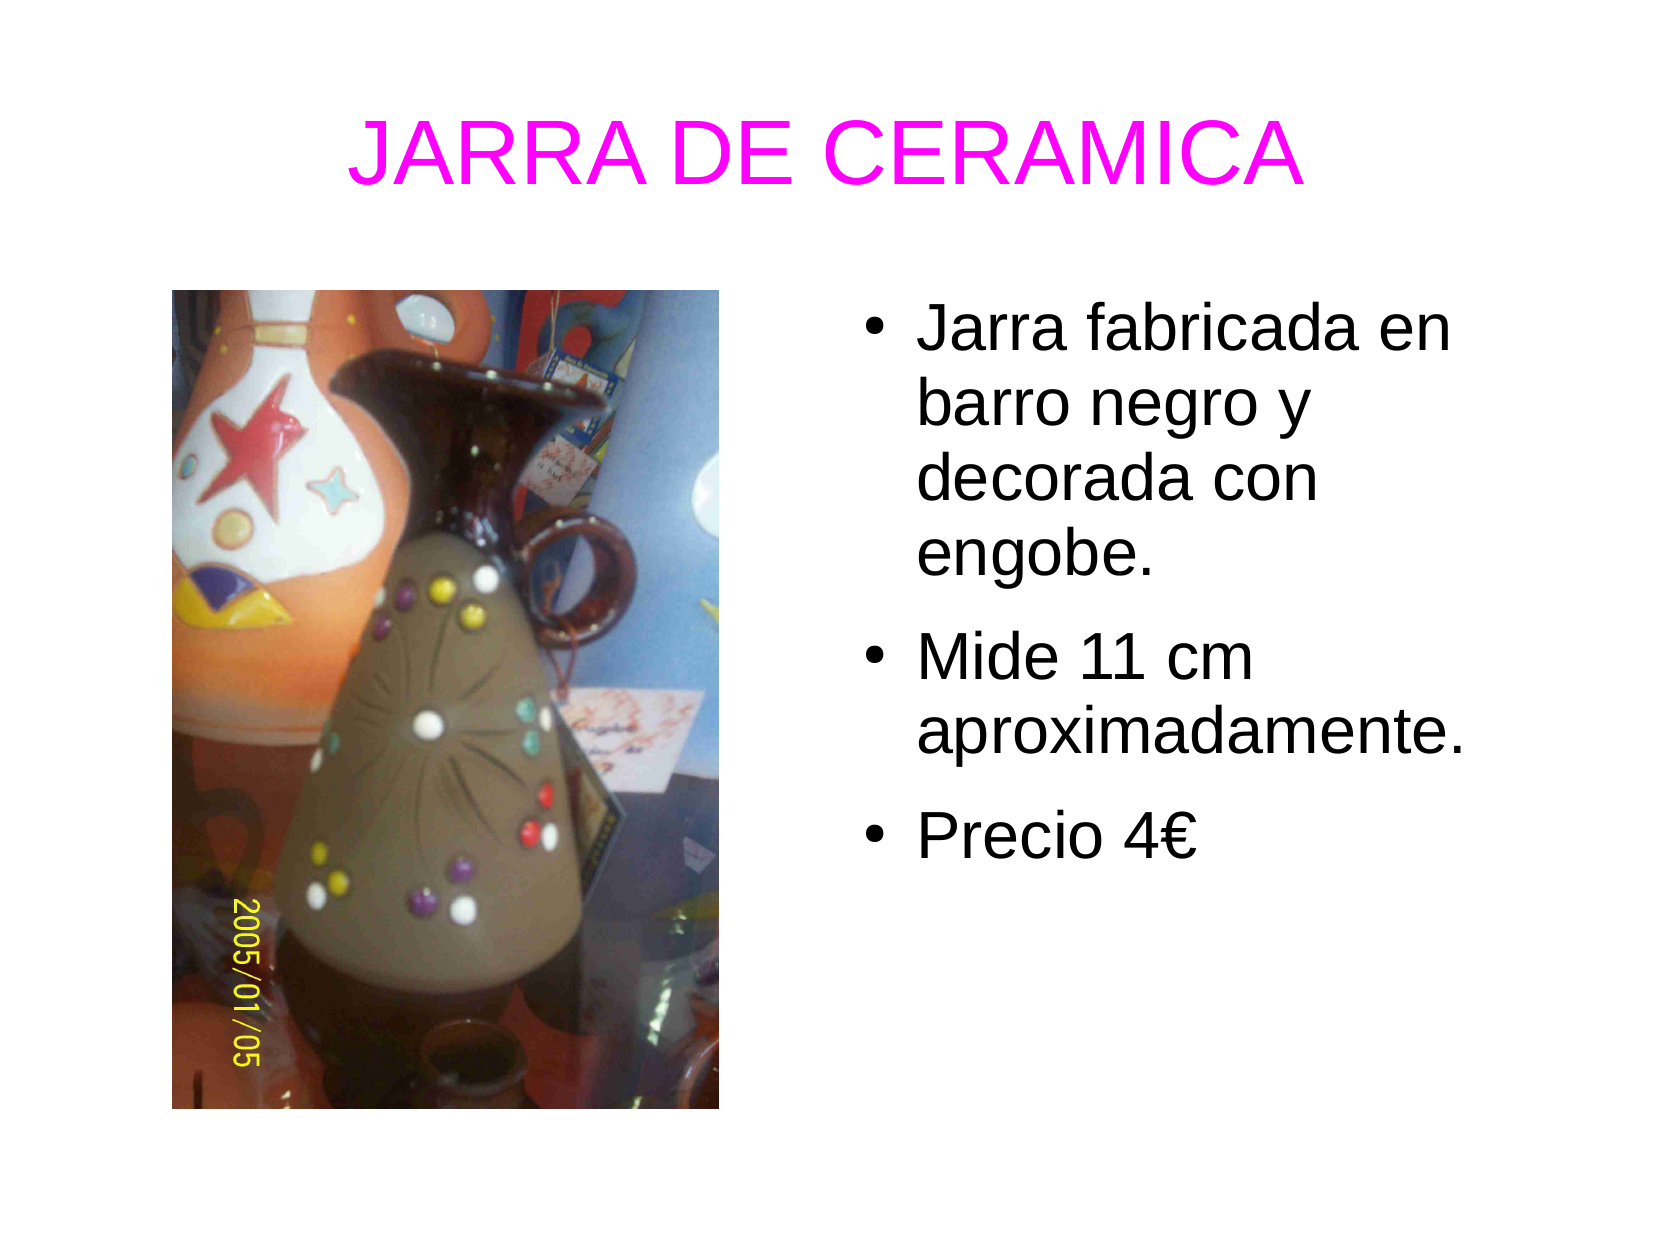

# JARRA DE CERAMICA
Jarra fabricada en barro negro y decorada con engobe.
Mide 11 cm aproximadamente.
Precio 4€